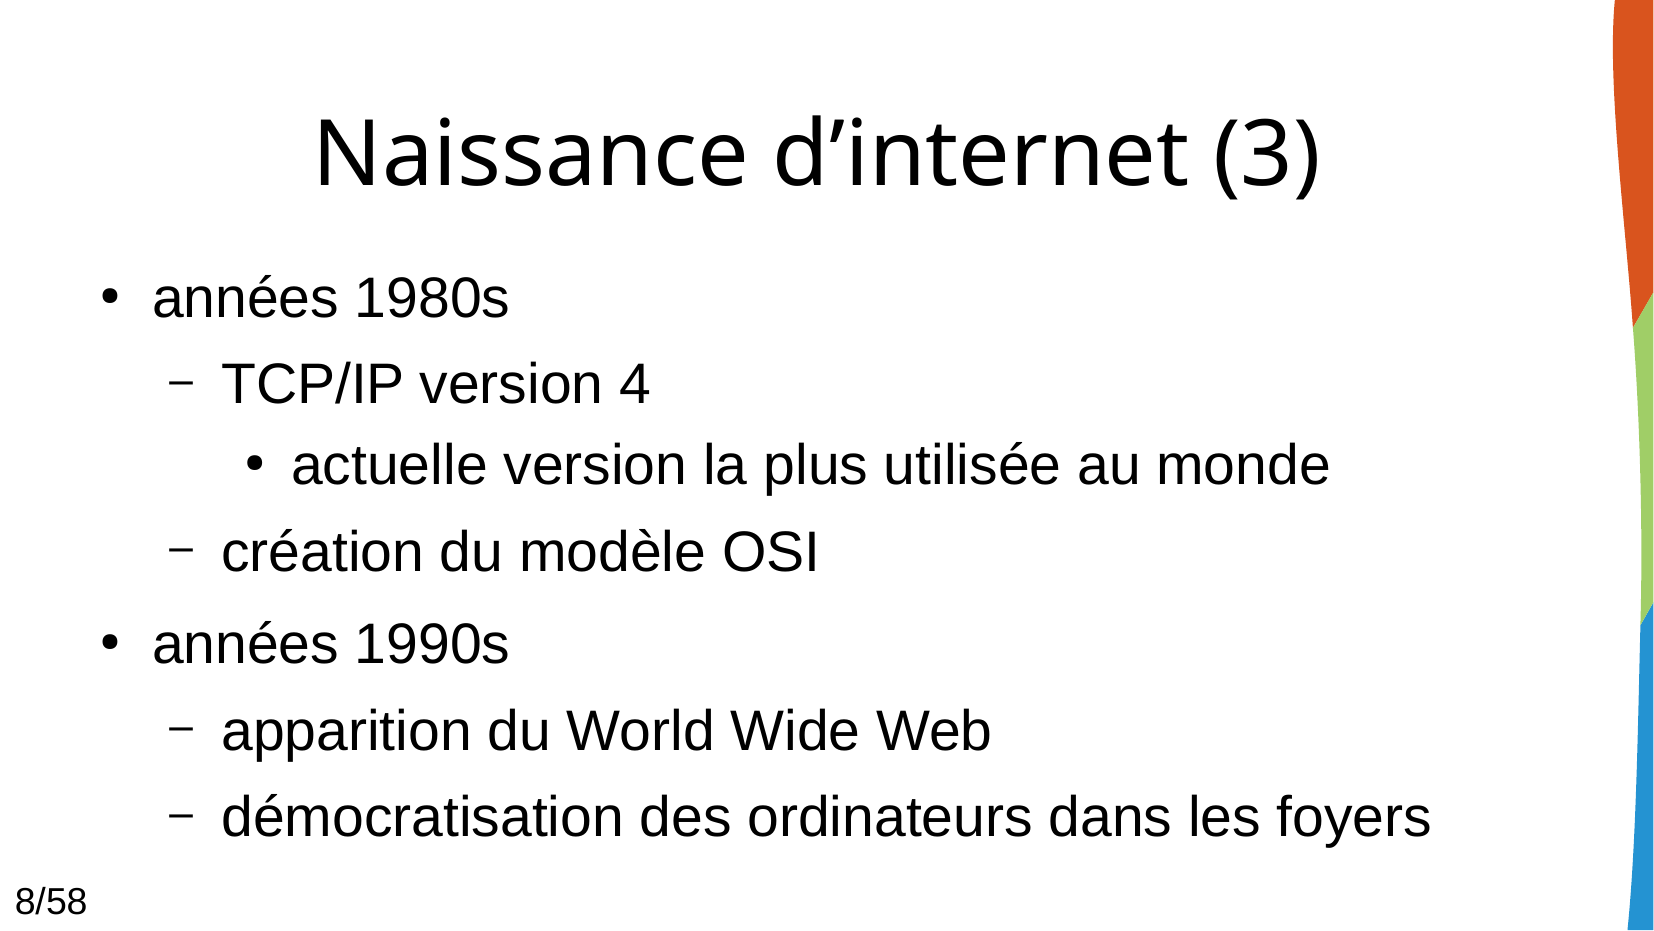

# Naissance d’internet (3)
années 1980s
TCP/IP version 4
actuelle version la plus utilisée au monde
création du modèle OSI
années 1990s
apparition du World Wide Web
démocratisation des ordinateurs dans les foyers